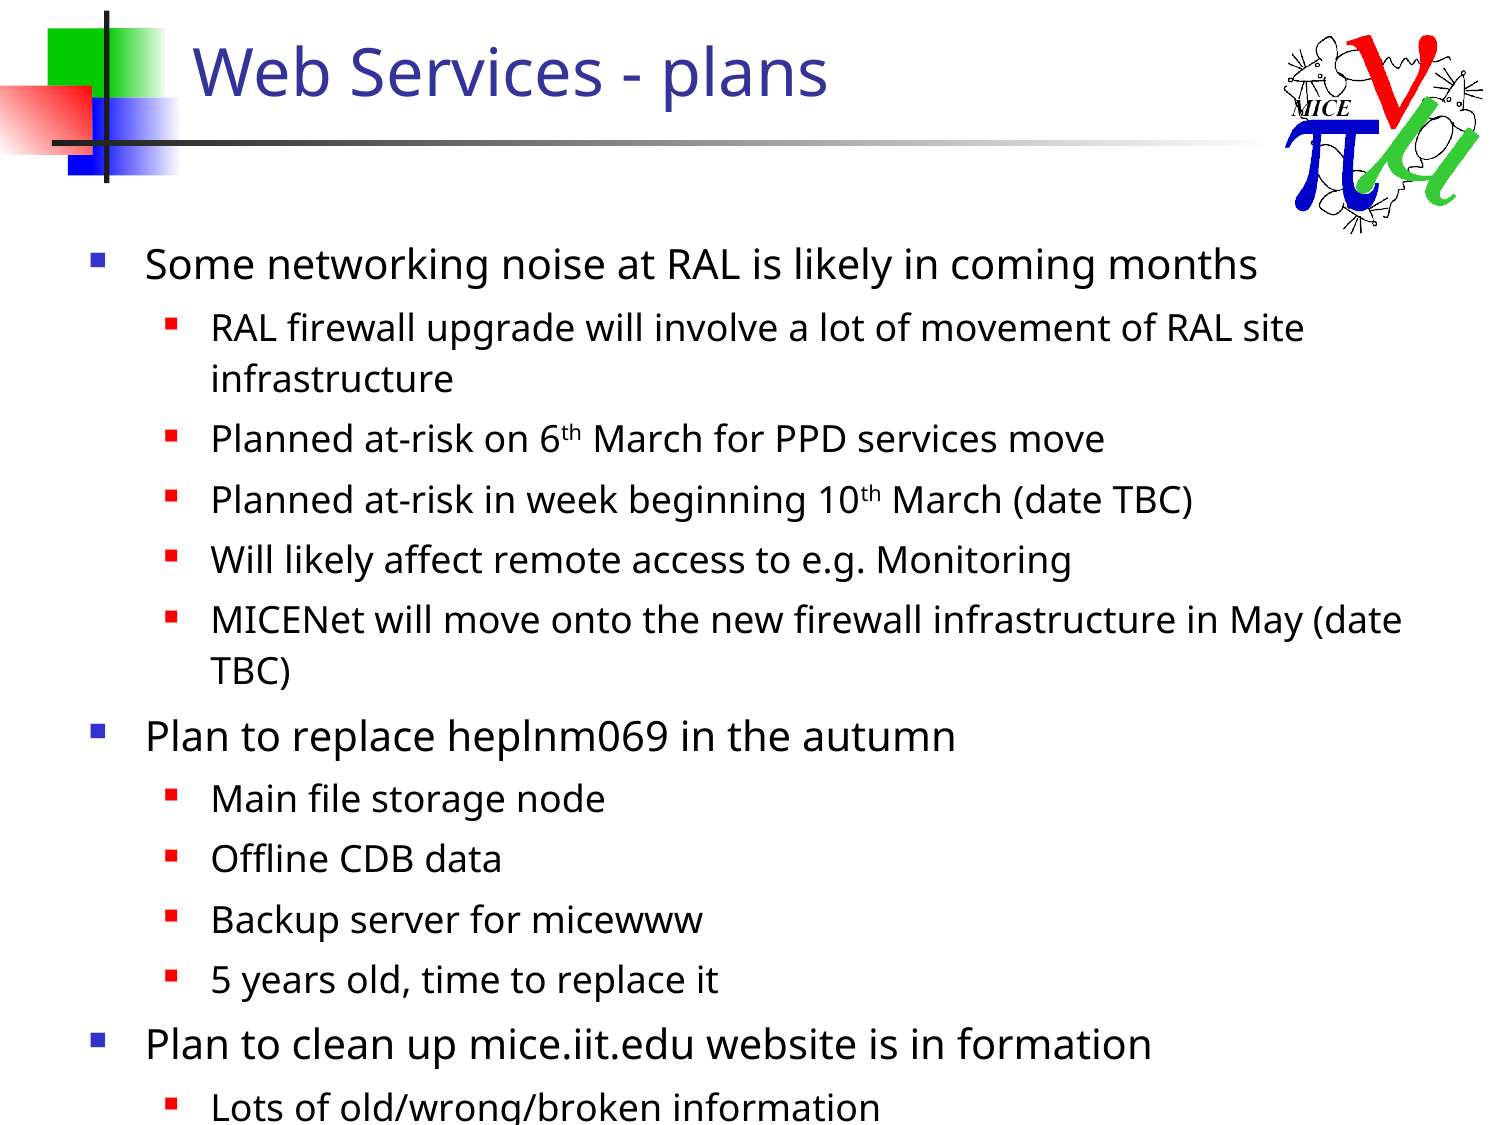

# Web Services - plans
Some networking noise at RAL is likely in coming months
RAL firewall upgrade will involve a lot of movement of RAL site infrastructure
Planned at-risk on 6th March for PPD services move
Planned at-risk in week beginning 10th March (date TBC)
Will likely affect remote access to e.g. Monitoring
MICENet will move onto the new firewall infrastructure in May (date TBC)
Plan to replace heplnm069 in the autumn
Main file storage node
Offline CDB data
Backup server for micewww
5 years old, time to replace it
Plan to clean up mice.iit.edu website is in formation
Lots of old/wrong/broken information
Some duplication between micemine and mice.iit.edu